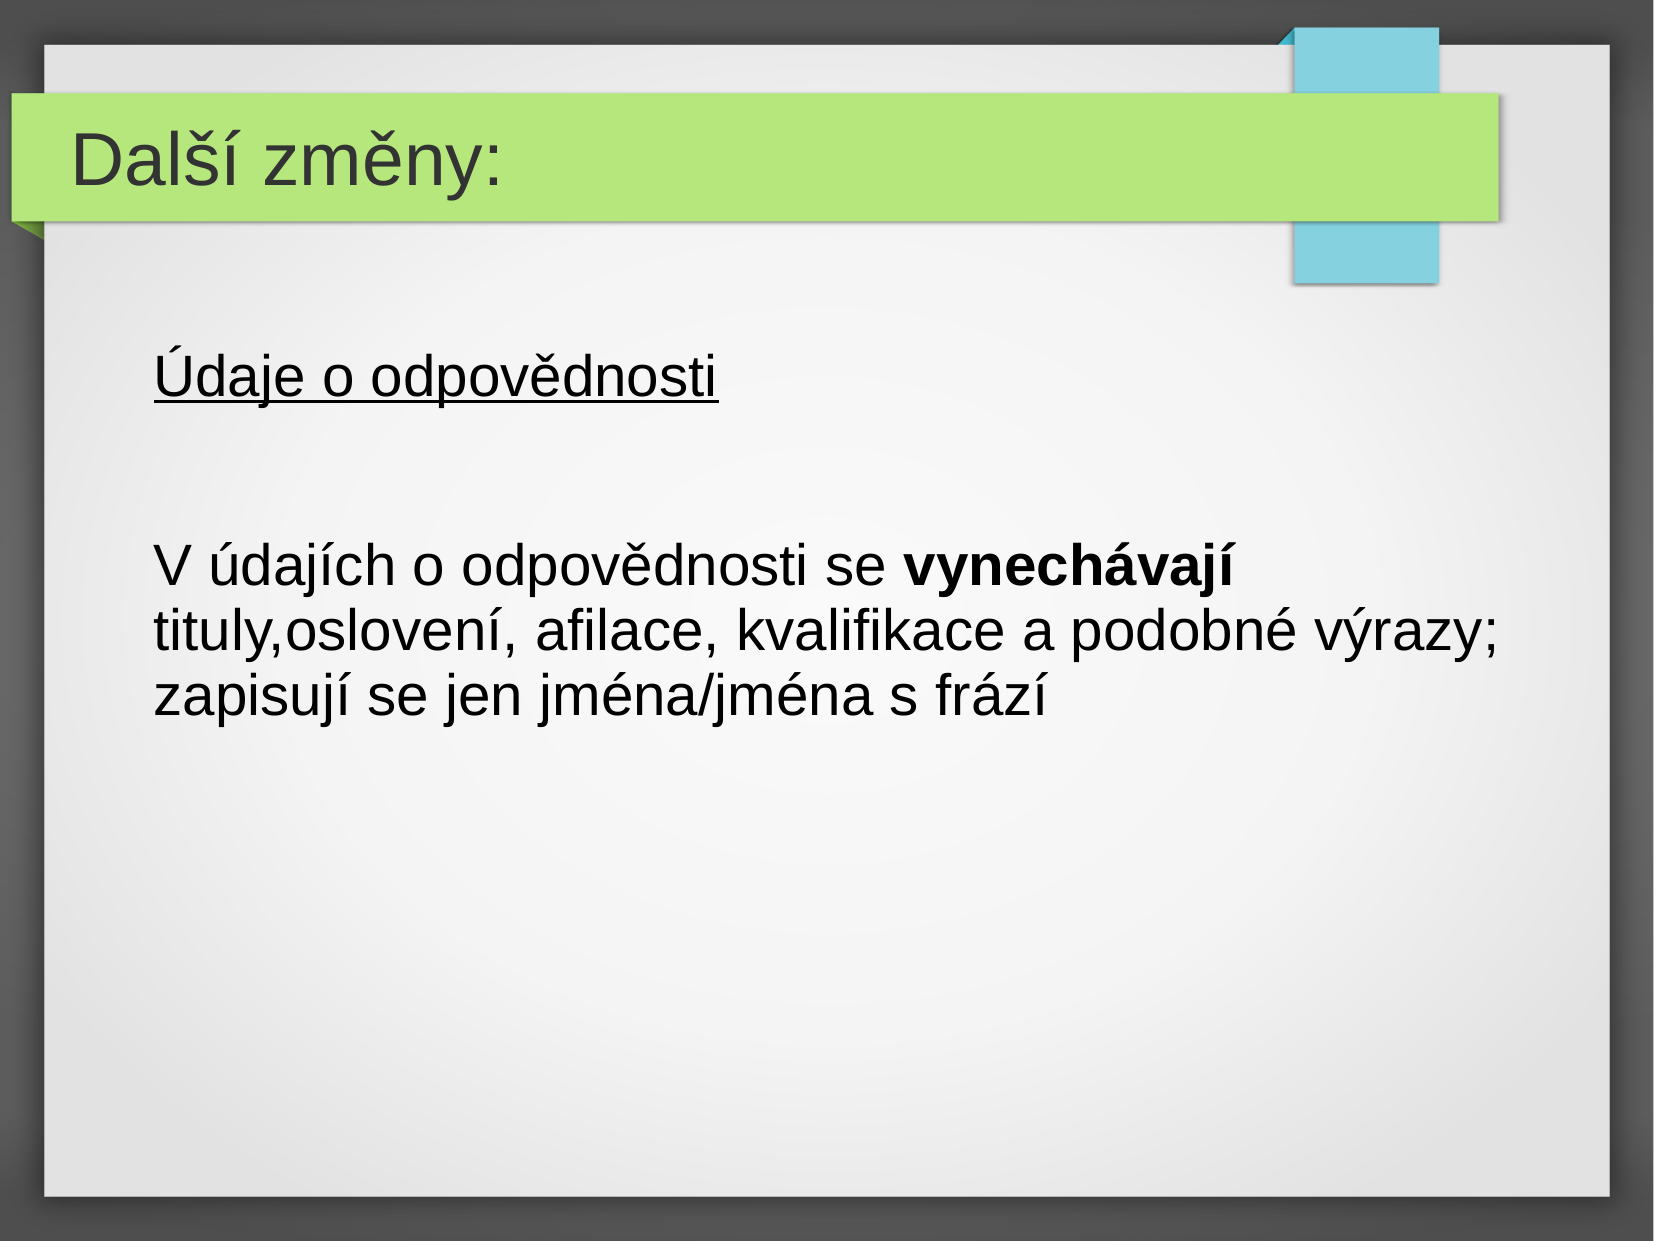

# Další změny:
Údaje o odpovědnosti
V údajích o odpovědnosti se vynechávají tituly,oslovení, afilace, kvalifikace a podobné výrazy; zapisují se jen jména/jména s frází